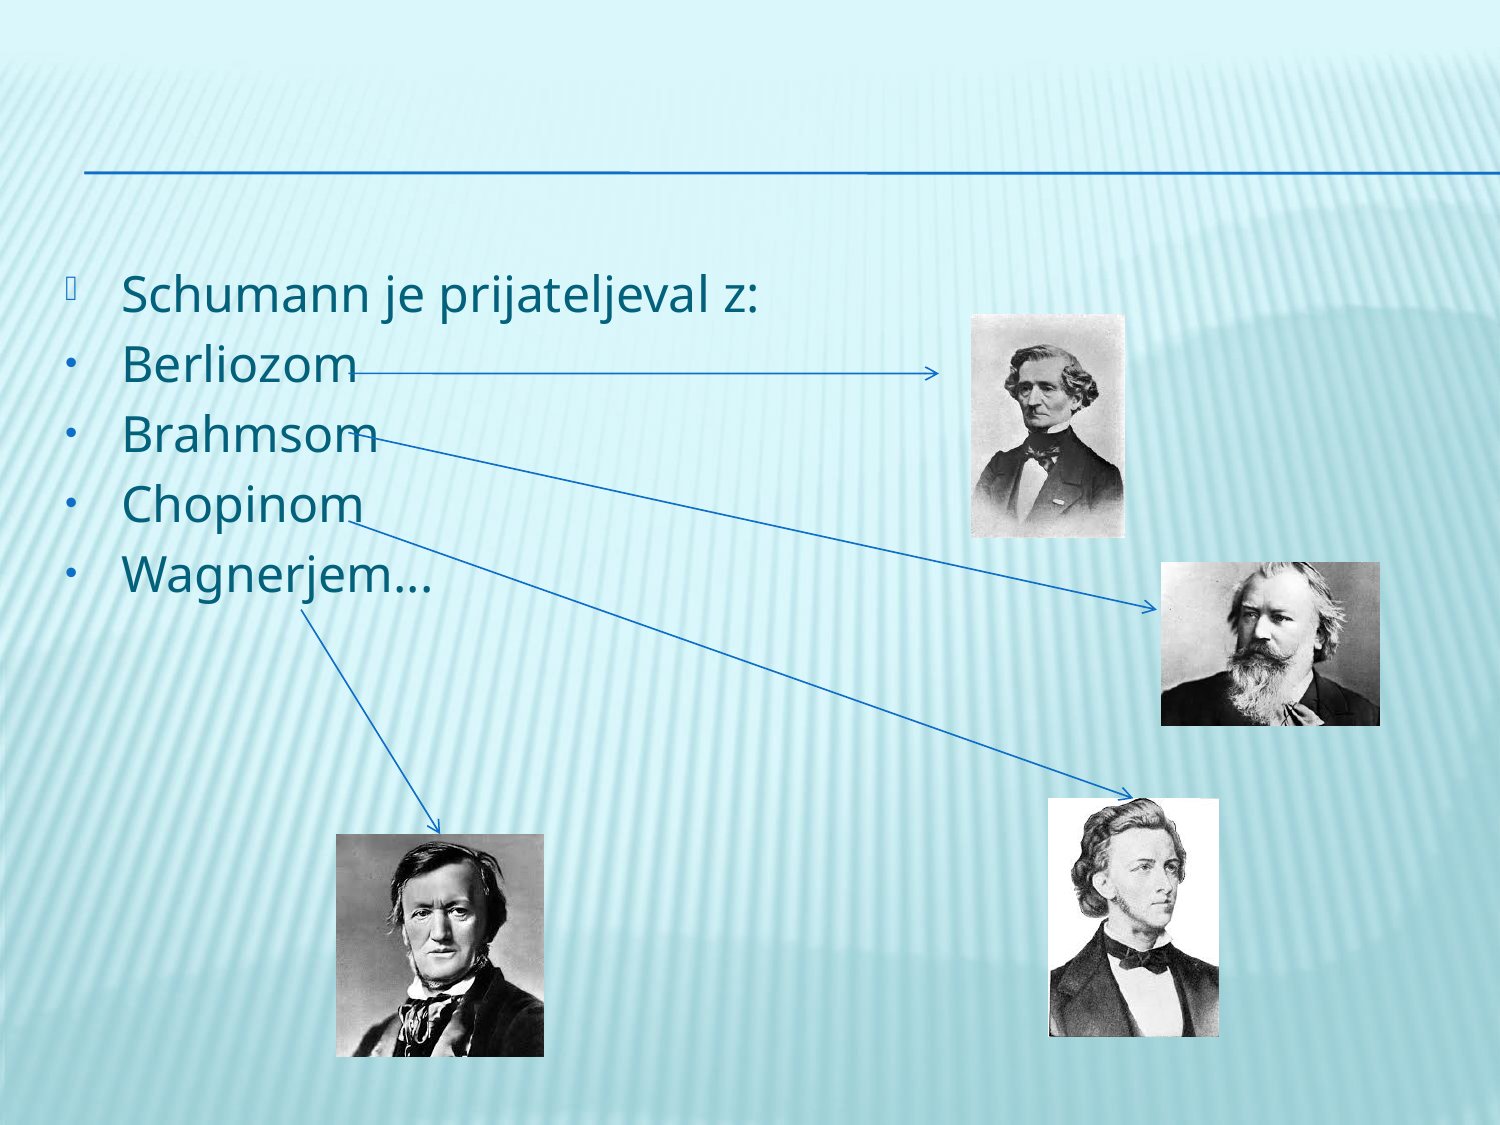

#
Schumann je prijateljeval z:
Berliozom
Brahmsom
Chopinom
Wagnerjem...